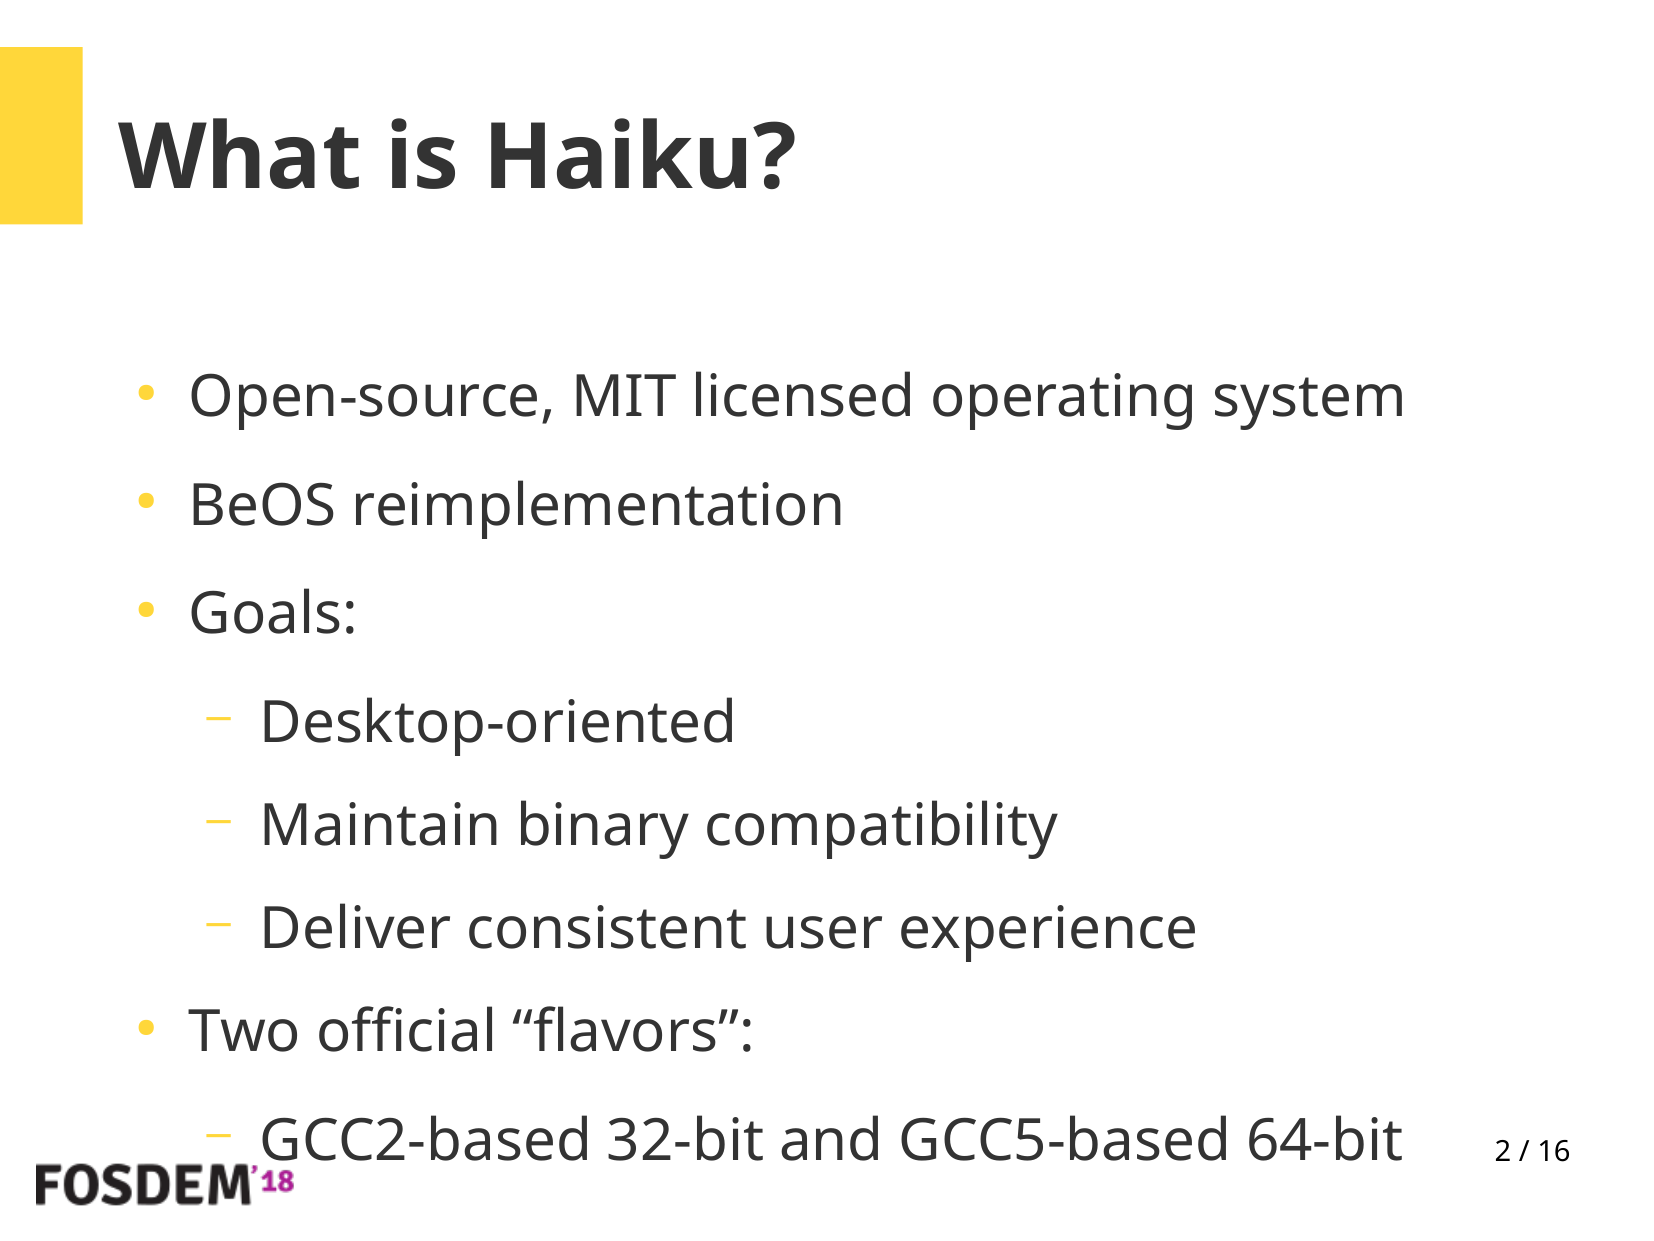

# What is Haiku?
Open-source, MIT licensed operating system
BeOS reimplementation
Goals:
Desktop-oriented
Maintain binary compatibility
Deliver consistent user experience
Two official “flavors”:
GCC2-based 32-bit and GCC5-based 64-bit
2